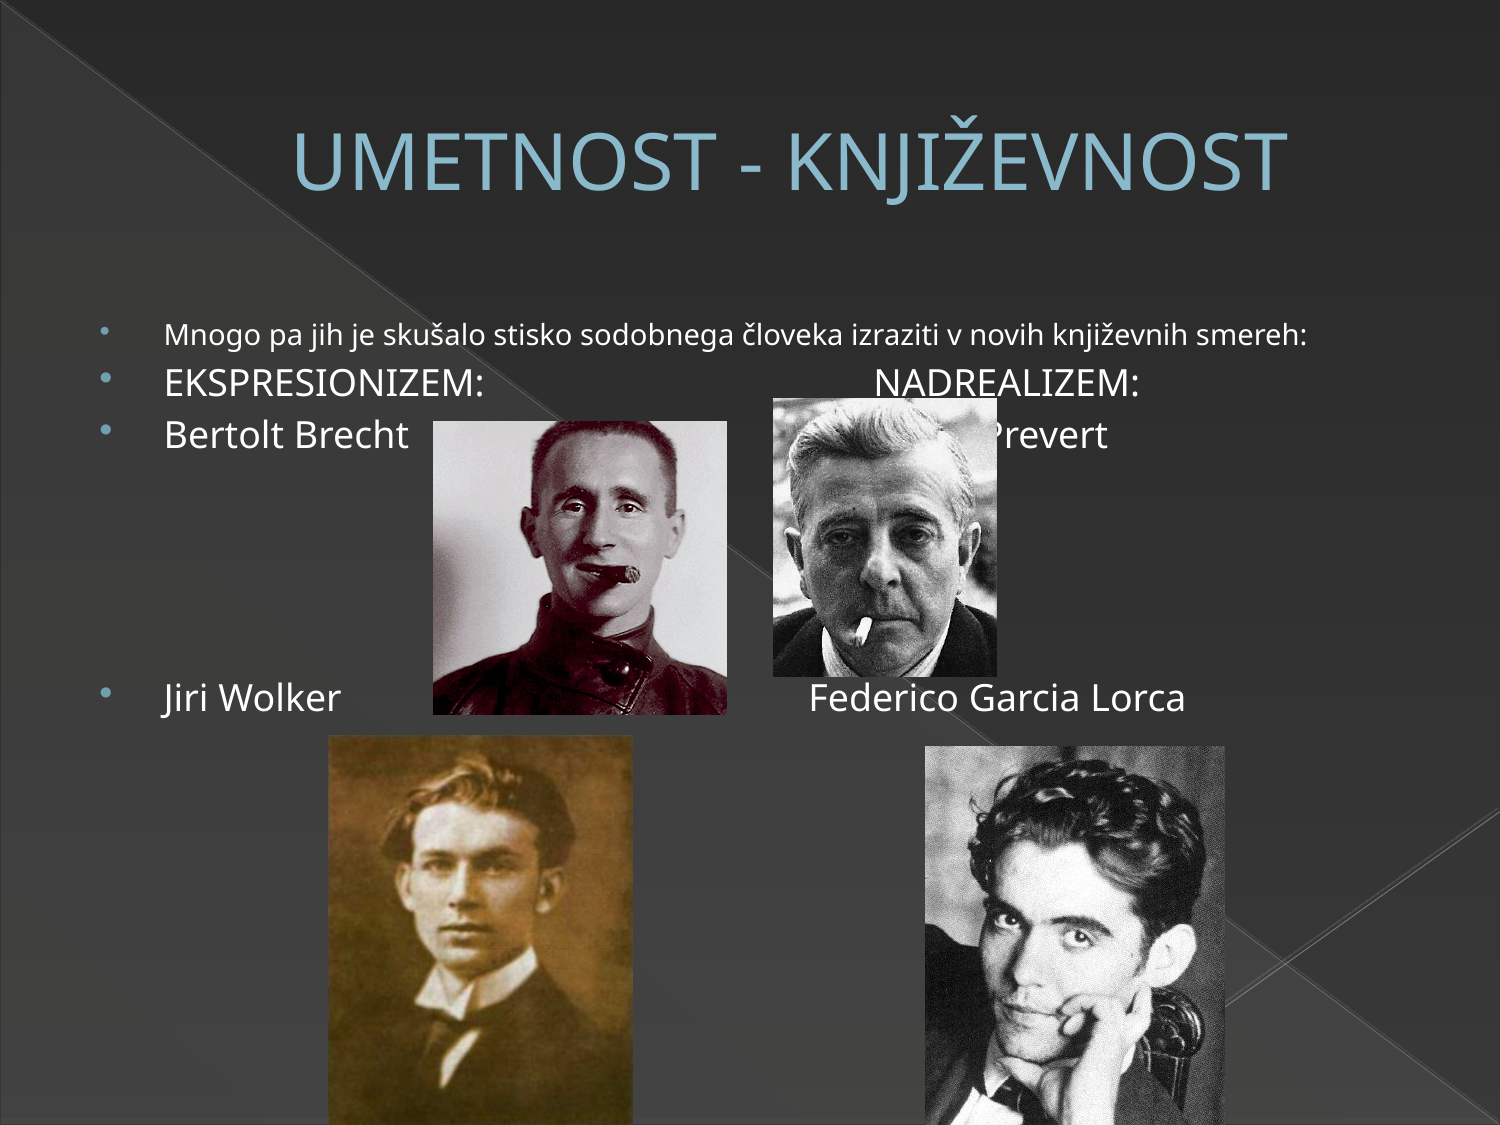

# UMETNOST - KNJIŽEVNOST
Mnogo pa jih je skušalo stisko sodobnega človeka izraziti v novih književnih smereh:
EKSPRESIONIZEM: NADREALIZEM:
Bertolt Brecht Jacques Prevert
Jiri Wolker Federico Garcia Lorca